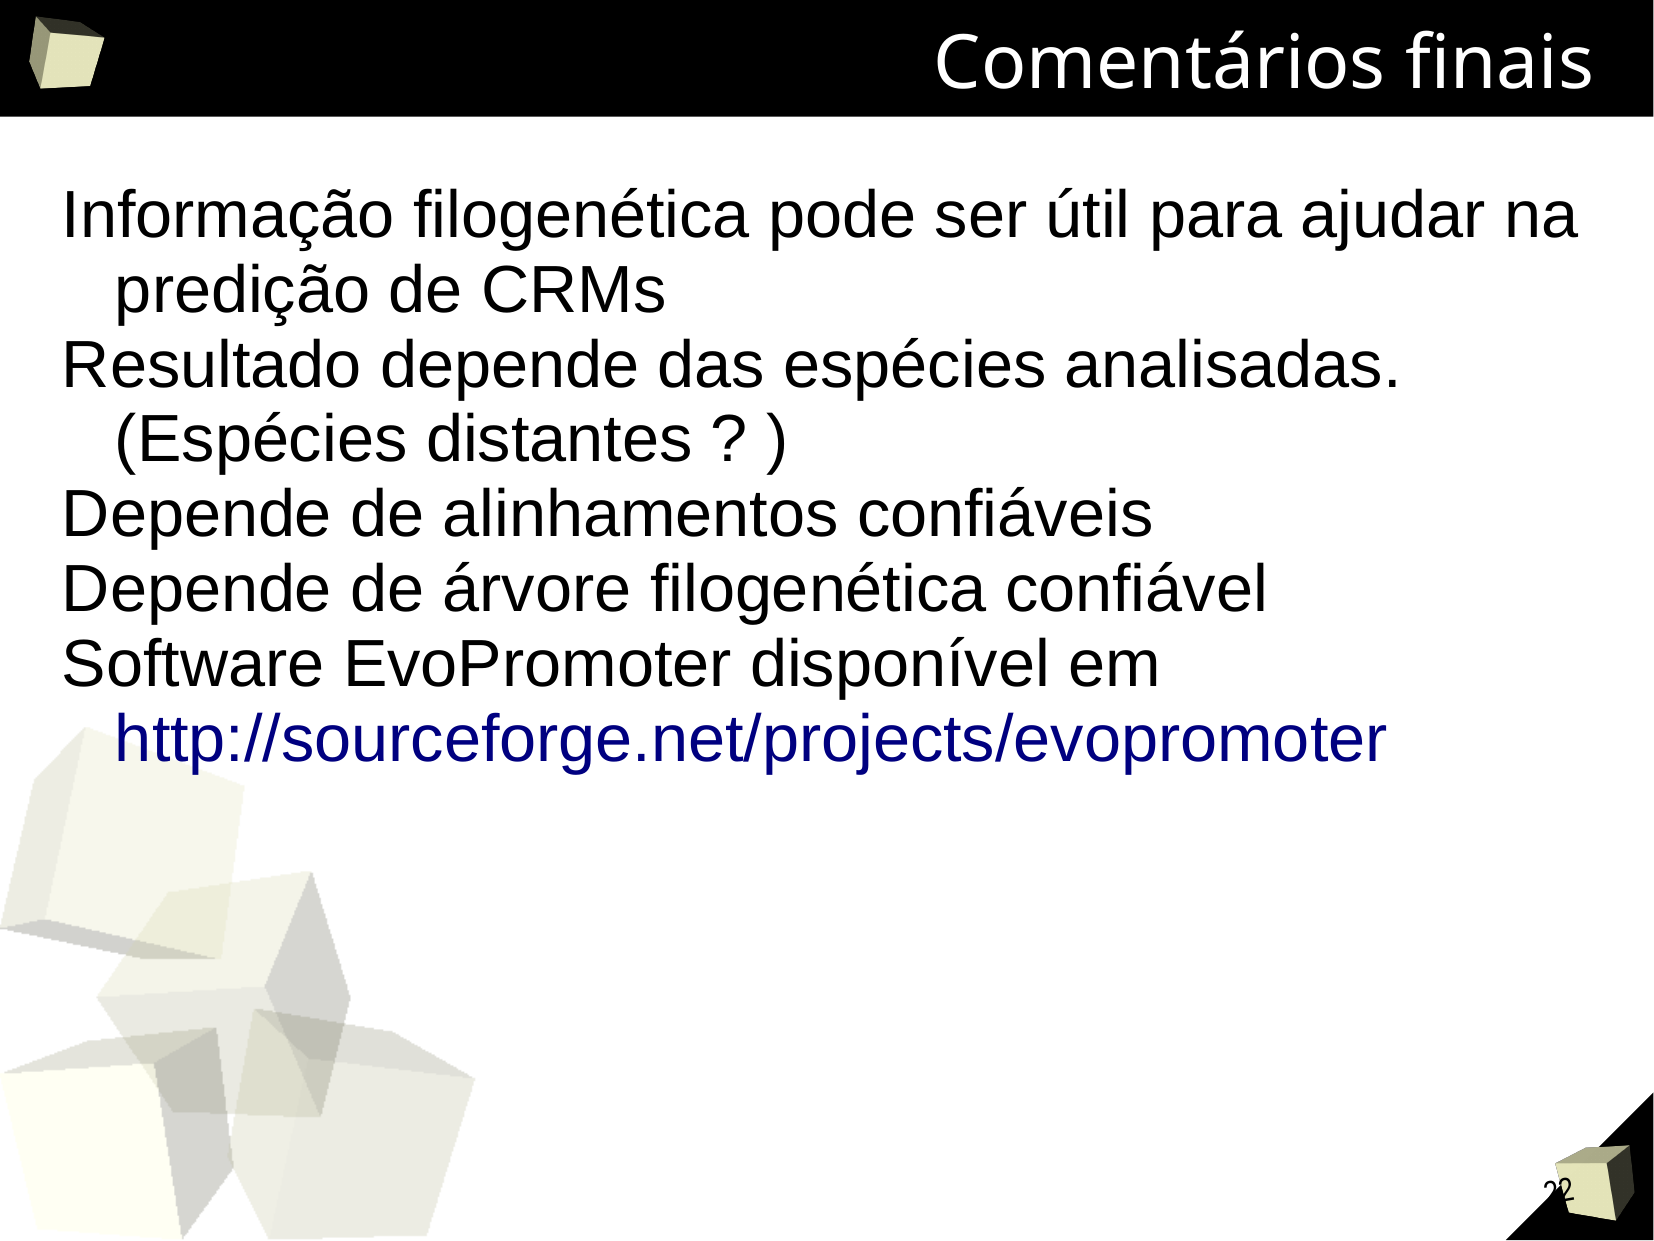

# Comentários finais
Informação filogenética pode ser útil para ajudar na predição de CRMs
Resultado depende das espécies analisadas. (Espécies distantes ? )
Depende de alinhamentos confiáveis
Depende de árvore filogenética confiável
Software EvoPromoter disponível em http://sourceforge.net/projects/evopromoter